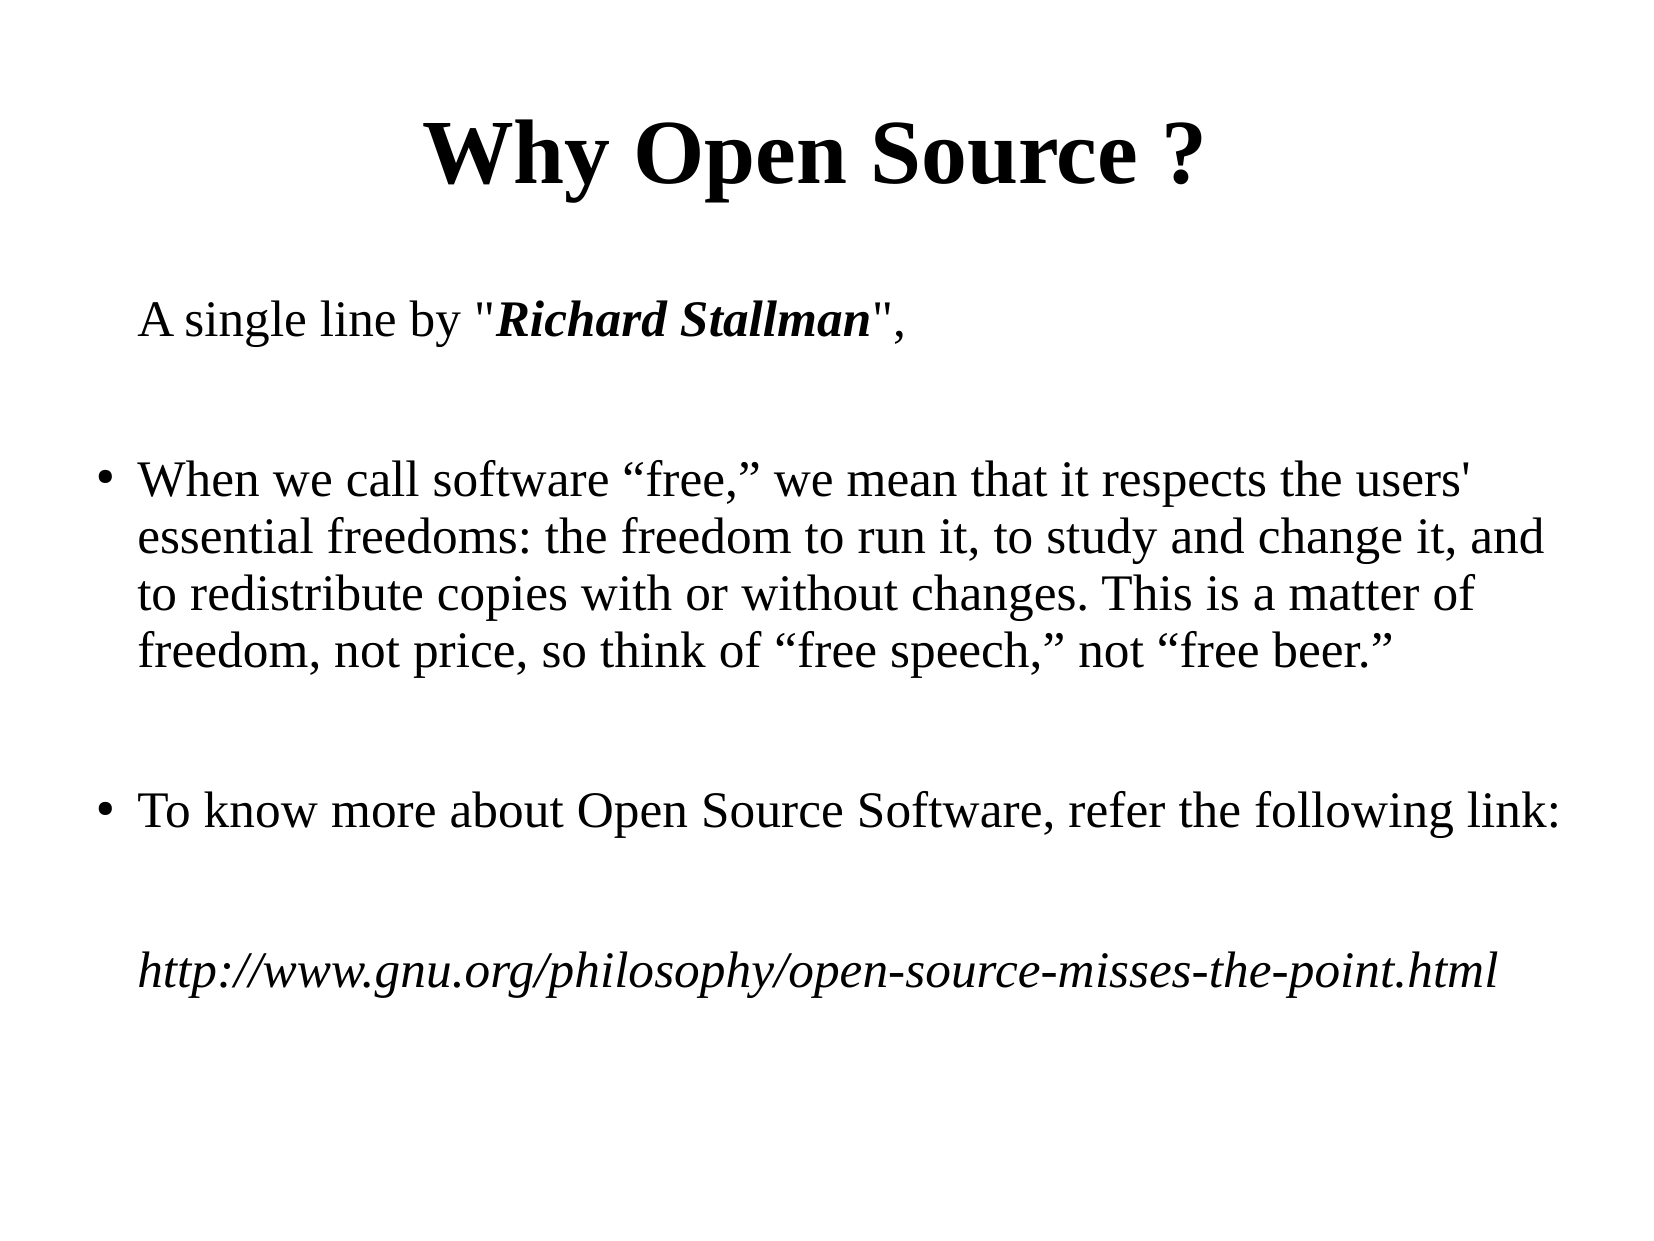

# Why Open Source ?
A single line by "Richard Stallman",
When we call software “free,” we mean that it respects the users' essential freedoms: the freedom to run it, to study and change it, and to redistribute copies with or without changes. This is a matter of freedom, not price, so think of “free speech,” not “free beer.”
To know more about Open Source Software, refer the following link:
http://www.gnu.org/philosophy/open-source-misses-the-point.html